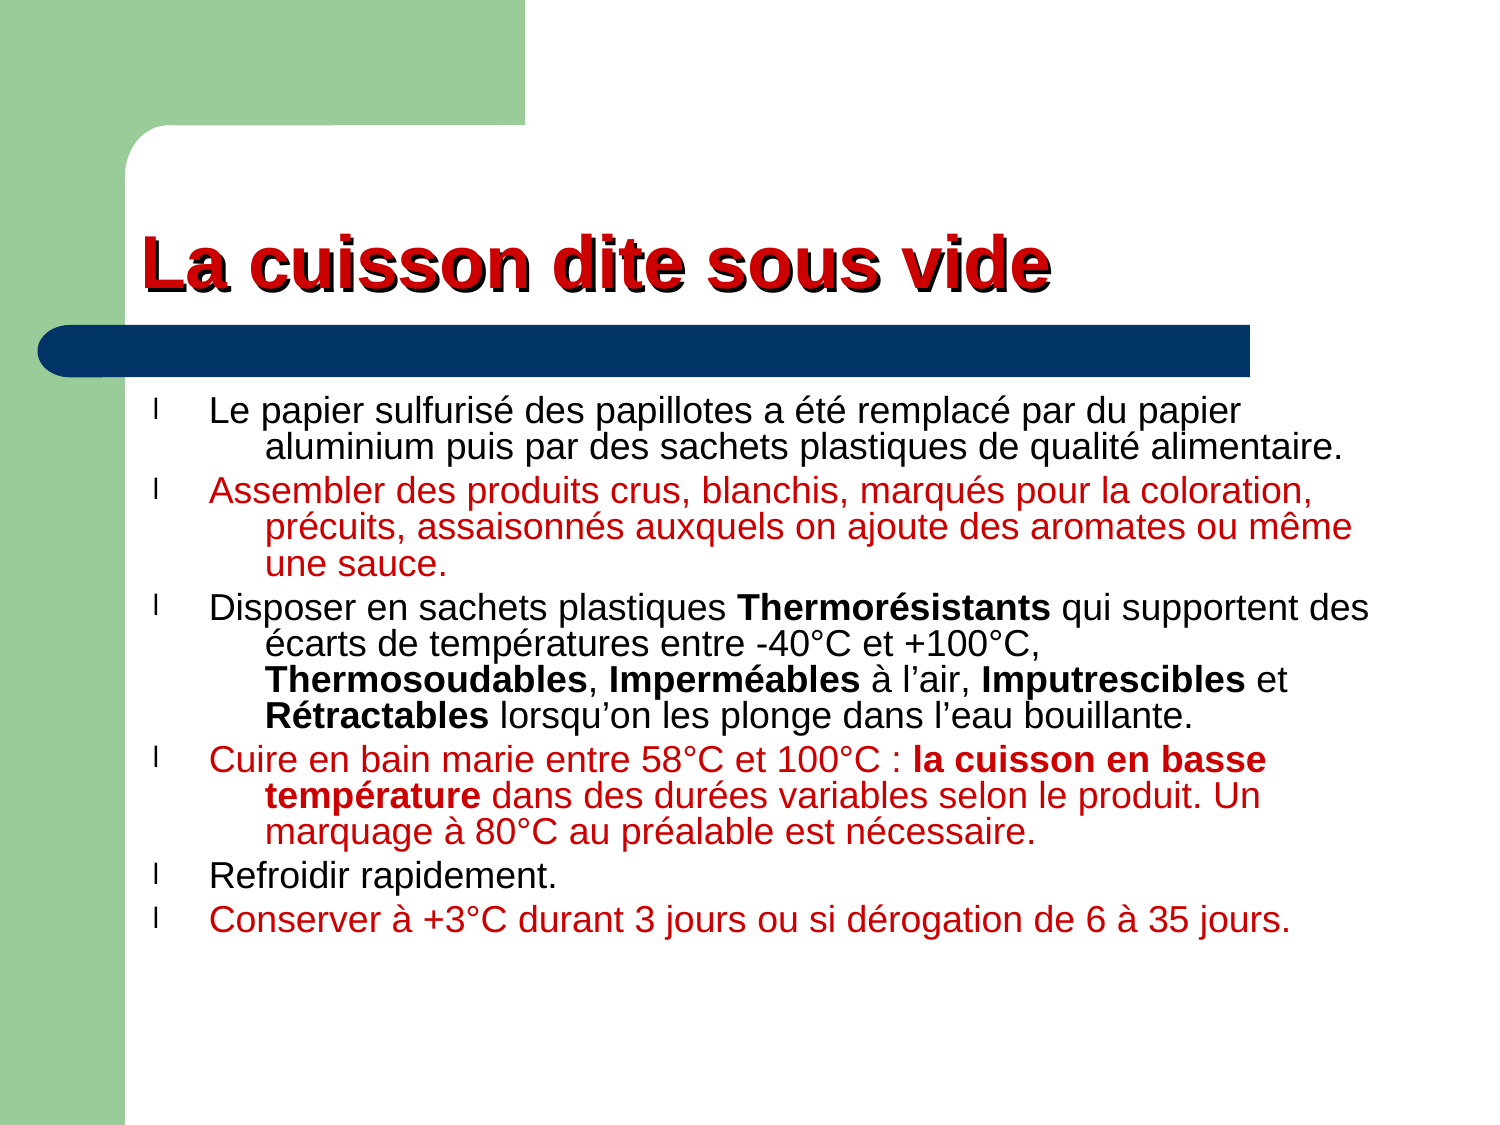

# La cuisson dite sous vide
Le papier sulfurisé des papillotes a été remplacé par du papier aluminium puis par des sachets plastiques de qualité alimentaire.
Assembler des produits crus, blanchis, marqués pour la coloration, précuits, assaisonnés auxquels on ajoute des aromates ou même une sauce.
Disposer en sachets plastiques Thermorésistants qui supportent des écarts de températures entre -40°C et +100°C, Thermosoudables, Imperméables à l’air, Imputrescibles et Rétractables lorsqu’on les plonge dans l’eau bouillante.
Cuire en bain marie entre 58°C et 100°C : la cuisson en basse température dans des durées variables selon le produit. Un marquage à 80°C au préalable est nécessaire.
Refroidir rapidement.
Conserver à +3°C durant 3 jours ou si dérogation de 6 à 35 jours.